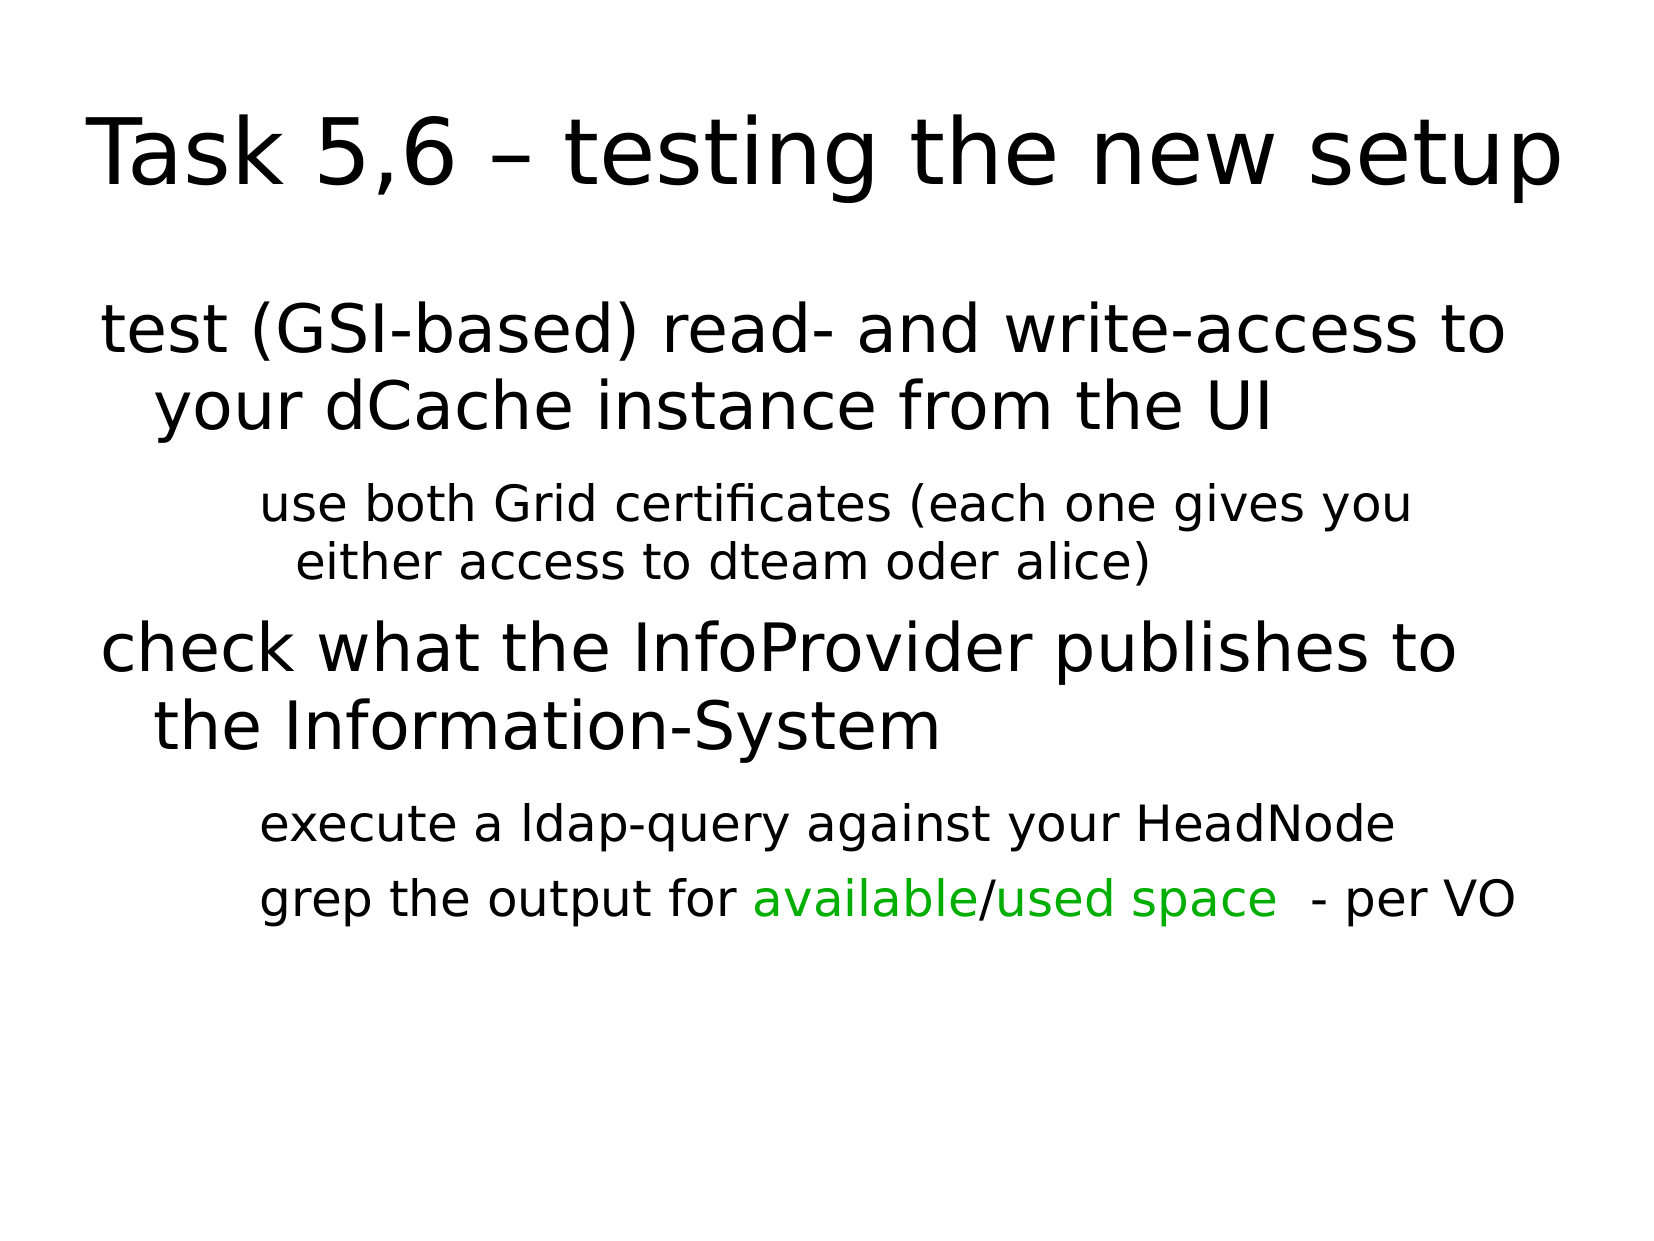

# Task 5,6 – testing the new setup
test (GSI-based) read- and write-access to your dCache instance from the UI
use both Grid certificates (each one gives you either access to dteam oder alice)
check what the InfoProvider publishes to the Information-System
execute a ldap-query against your HeadNode
grep the output for available/used space - per VO